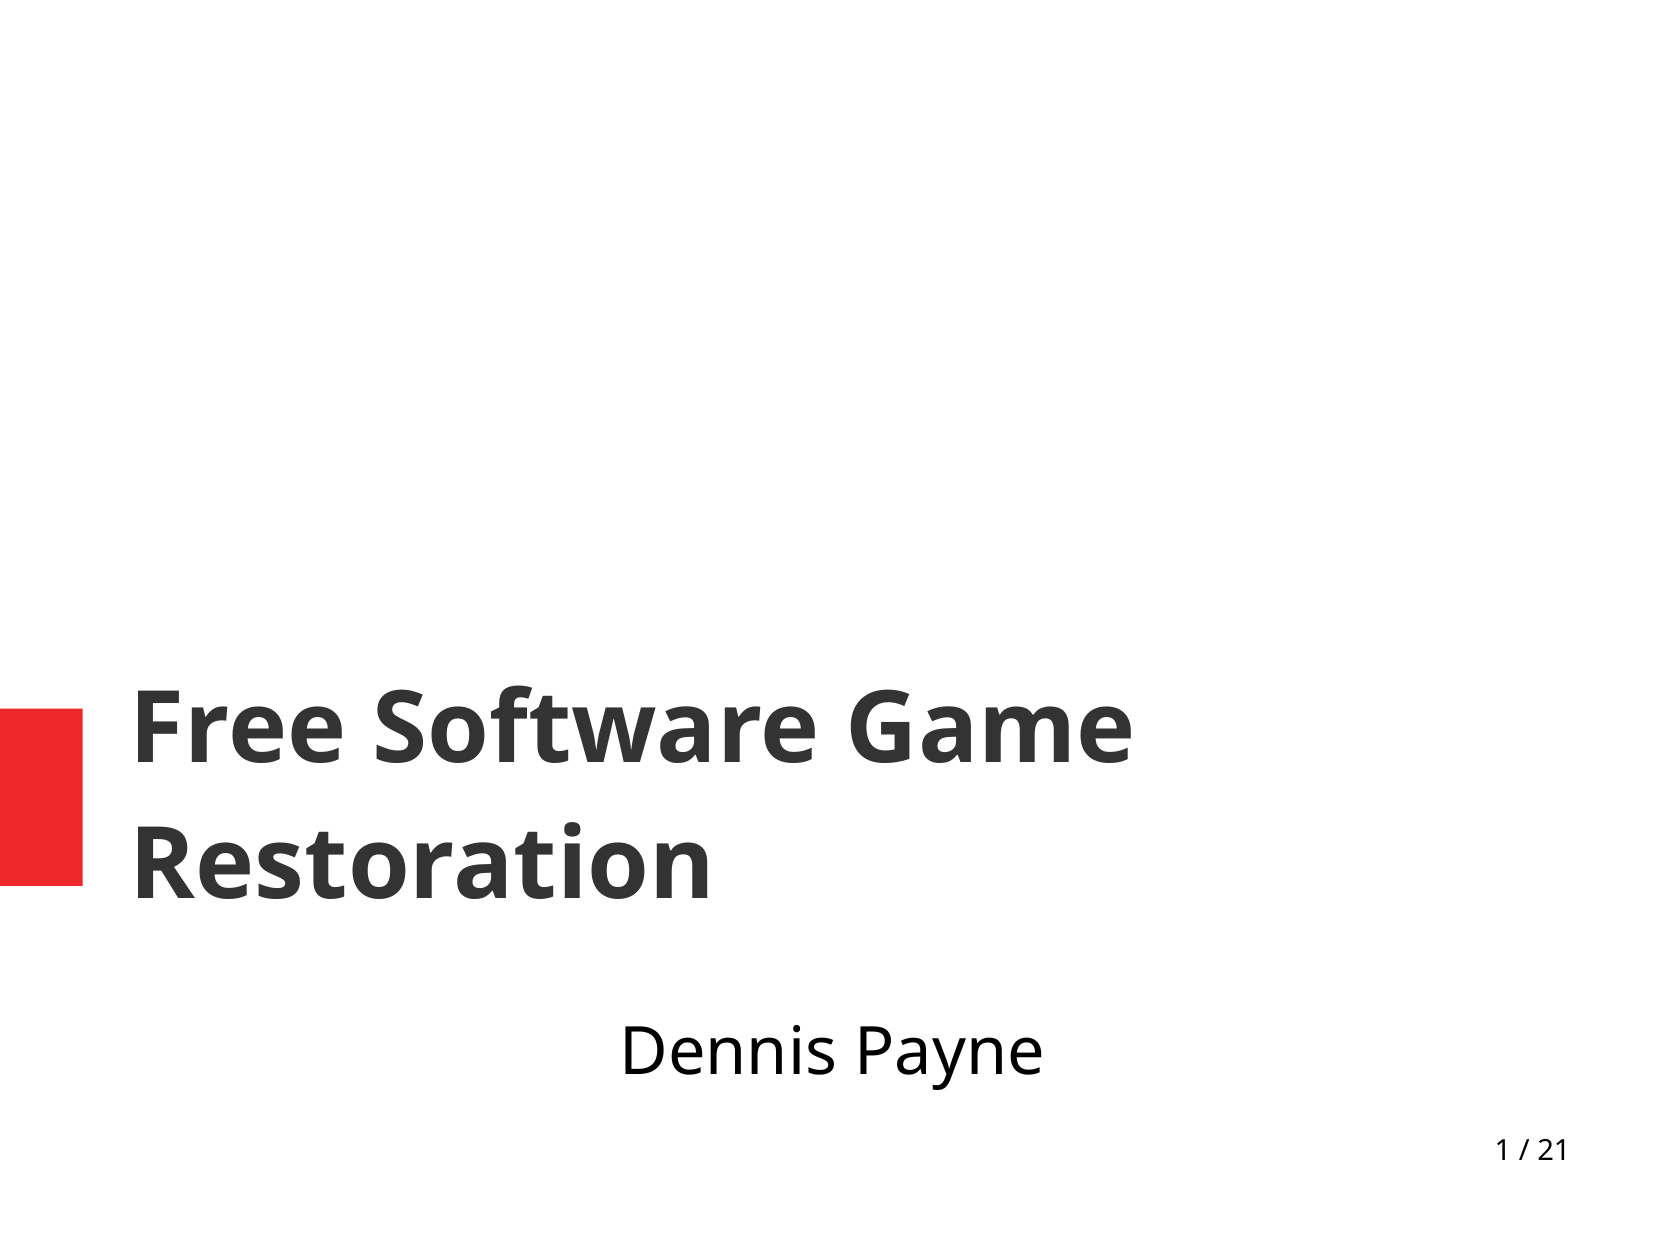

# Free Software Game Restoration
Dennis Payne
1